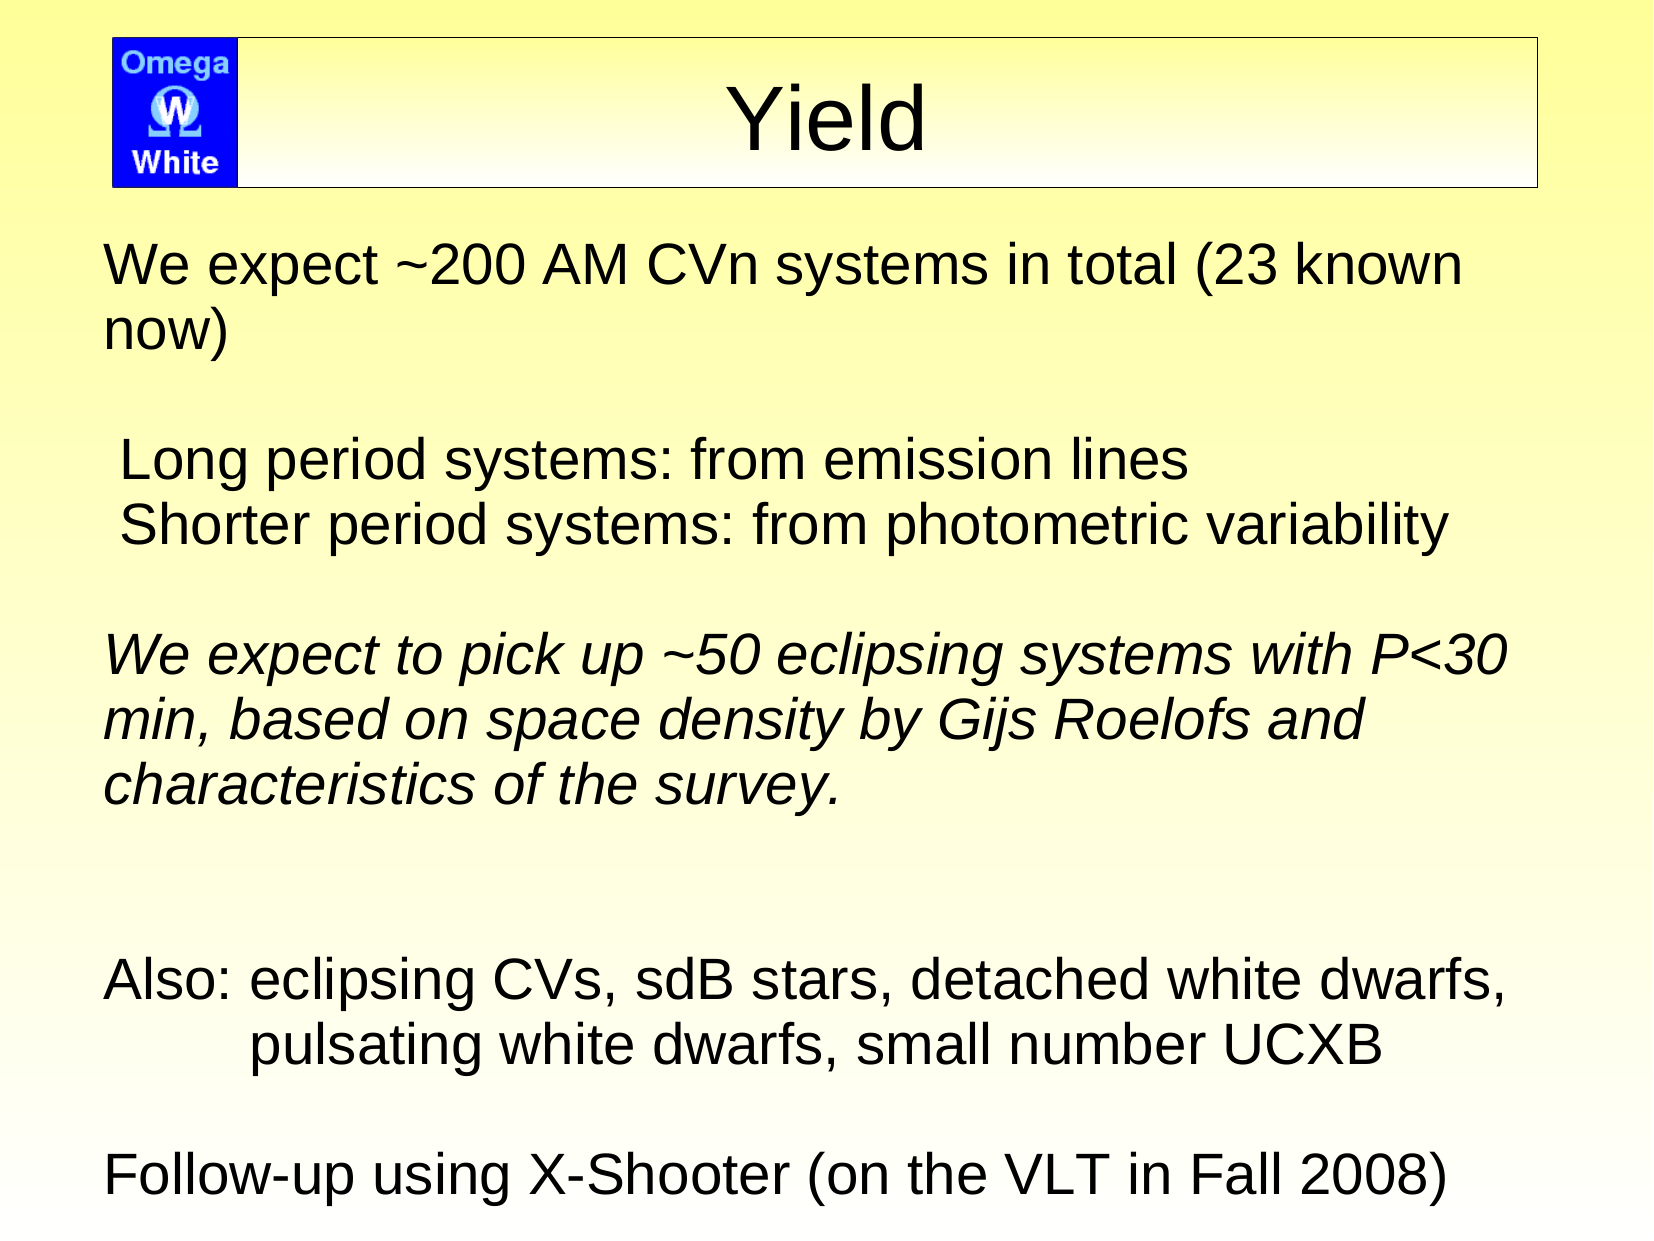

# Yield
We expect ~200 AM CVn systems in total (23 known now)
 Long period systems: from emission lines
 Shorter period systems: from photometric variability
We expect to pick up ~50 eclipsing systems with P<30 min, based on space density by Gijs Roelofs and characteristics of the survey.
Also: eclipsing CVs, sdB stars, detached white dwarfs,
 pulsating white dwarfs, small number UCXB
Follow-up using X-Shooter (on the VLT in Fall 2008)